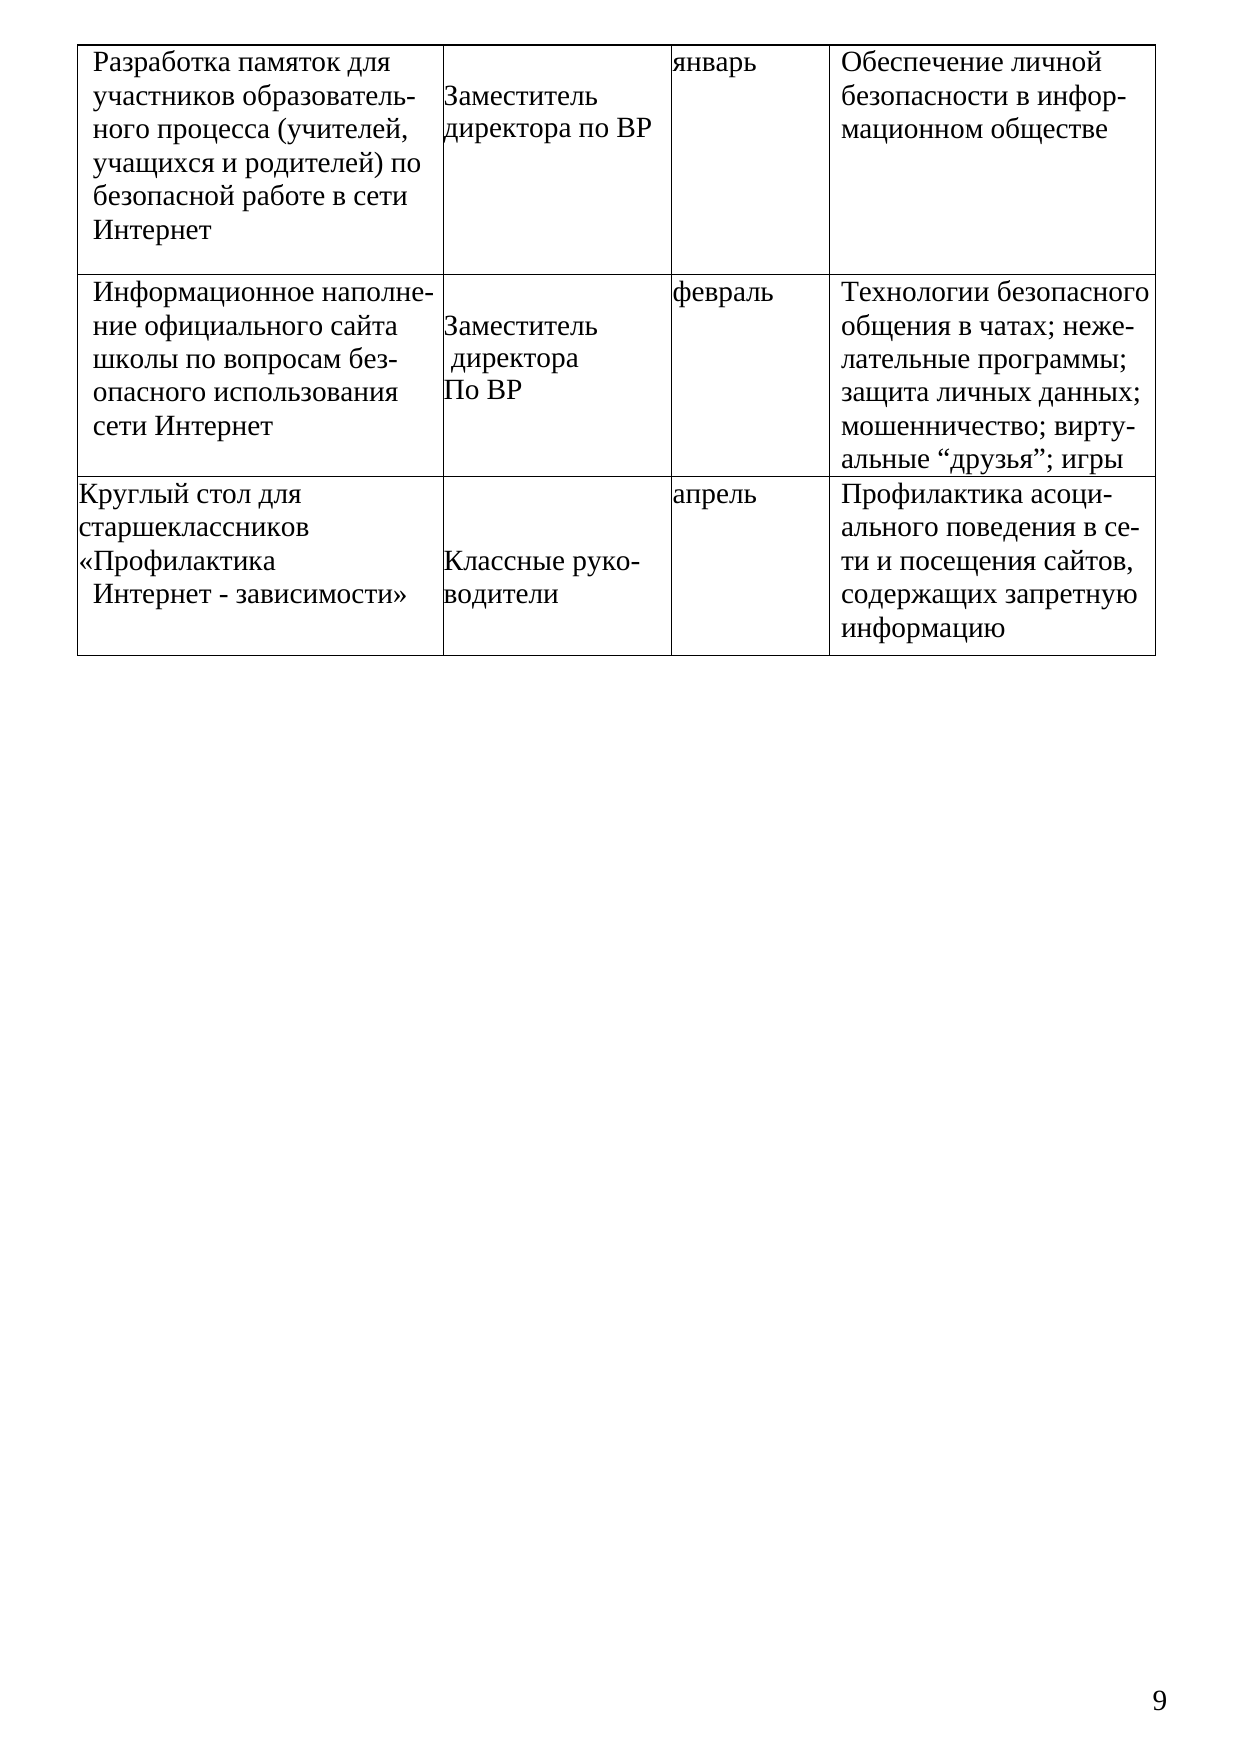

Разработка памяток для
январь
Обеспечение личной
участников образователь-
Заместитель
директора по ВР
безопасности в инфор-
ного процесса (учителей,
мационном обществе
учащихся и родителей) по
безопасной работе в сети
Интернет
Информационное наполне-
февраль
Технологии безопасного
ние официального сайта
Заместитель
 директора
По ВР
общения в чатах; неже-
школы по вопросам без-
лательные программы;
опасного использования
защита личных данных;
сети Интернет
мошенничество; вирту-
альные “друзья”; игры
Круглый стол для
апрель
Профилактика асоци-
старшеклассников
ального поведения в се-
«Профилактика
Классные руко-
ти и посещения сайтов,
Интернет - зависимости»
водители
содержащих запретную
информацию
9